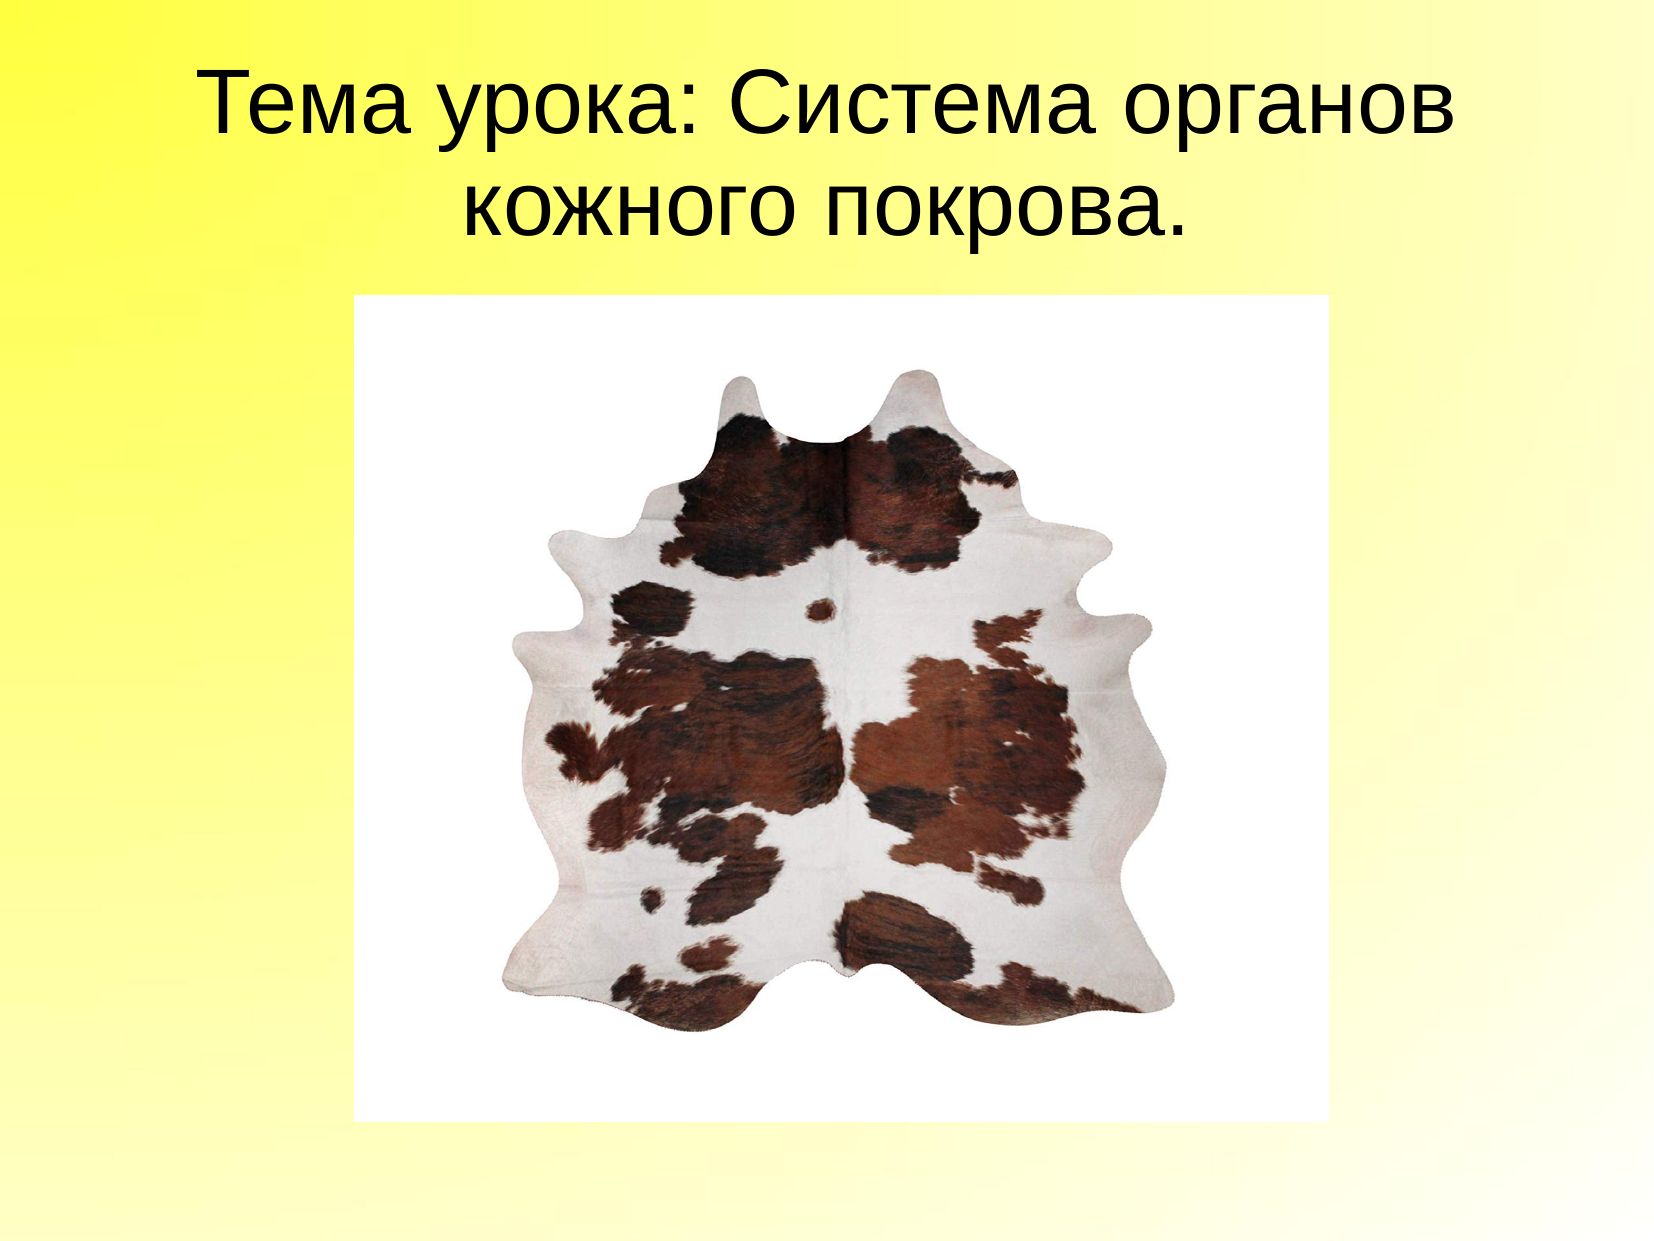

# Тема урока: Система органов кожного покрова.